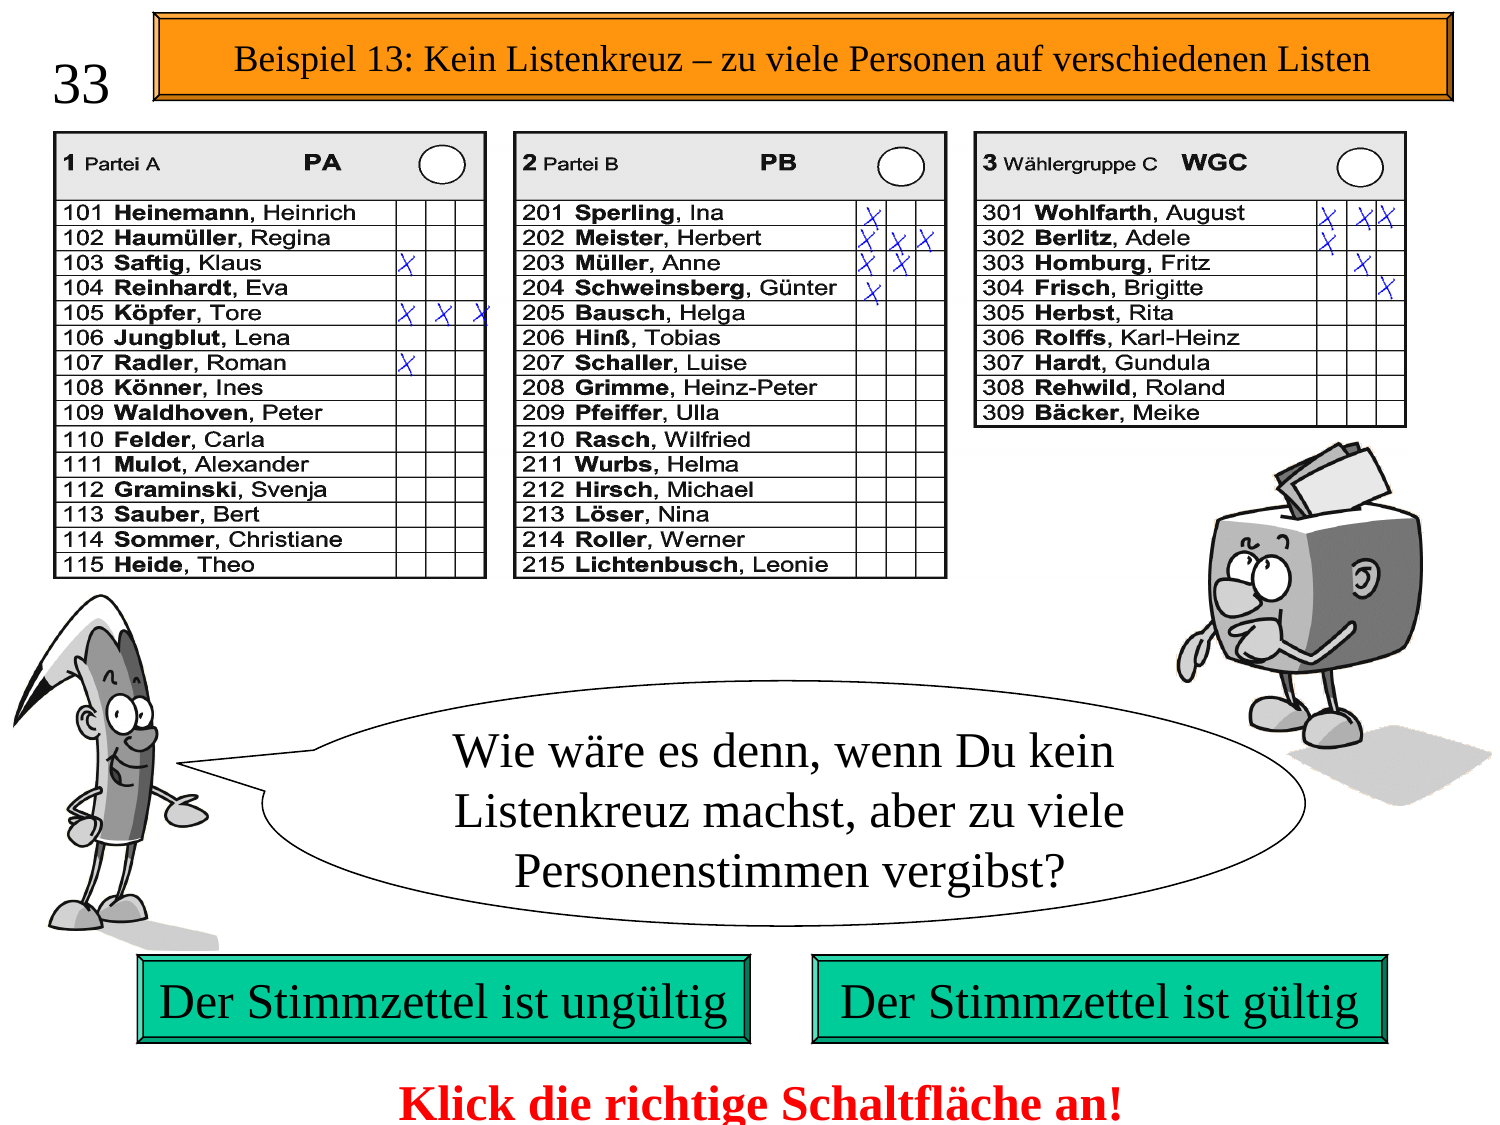

Beispiel 13: Kein Listenkreuz – zu viele Personen auf verschiedenen Listen
33
Wie wäre es denn, wenn Du kein
 Listenkreuz machst, aber zu viele
 Personenstimmen vergibst?
Der Stimmzettel ist ungültig
Der Stimmzettel ist gültig
Klick die richtige Schaltfläche an!